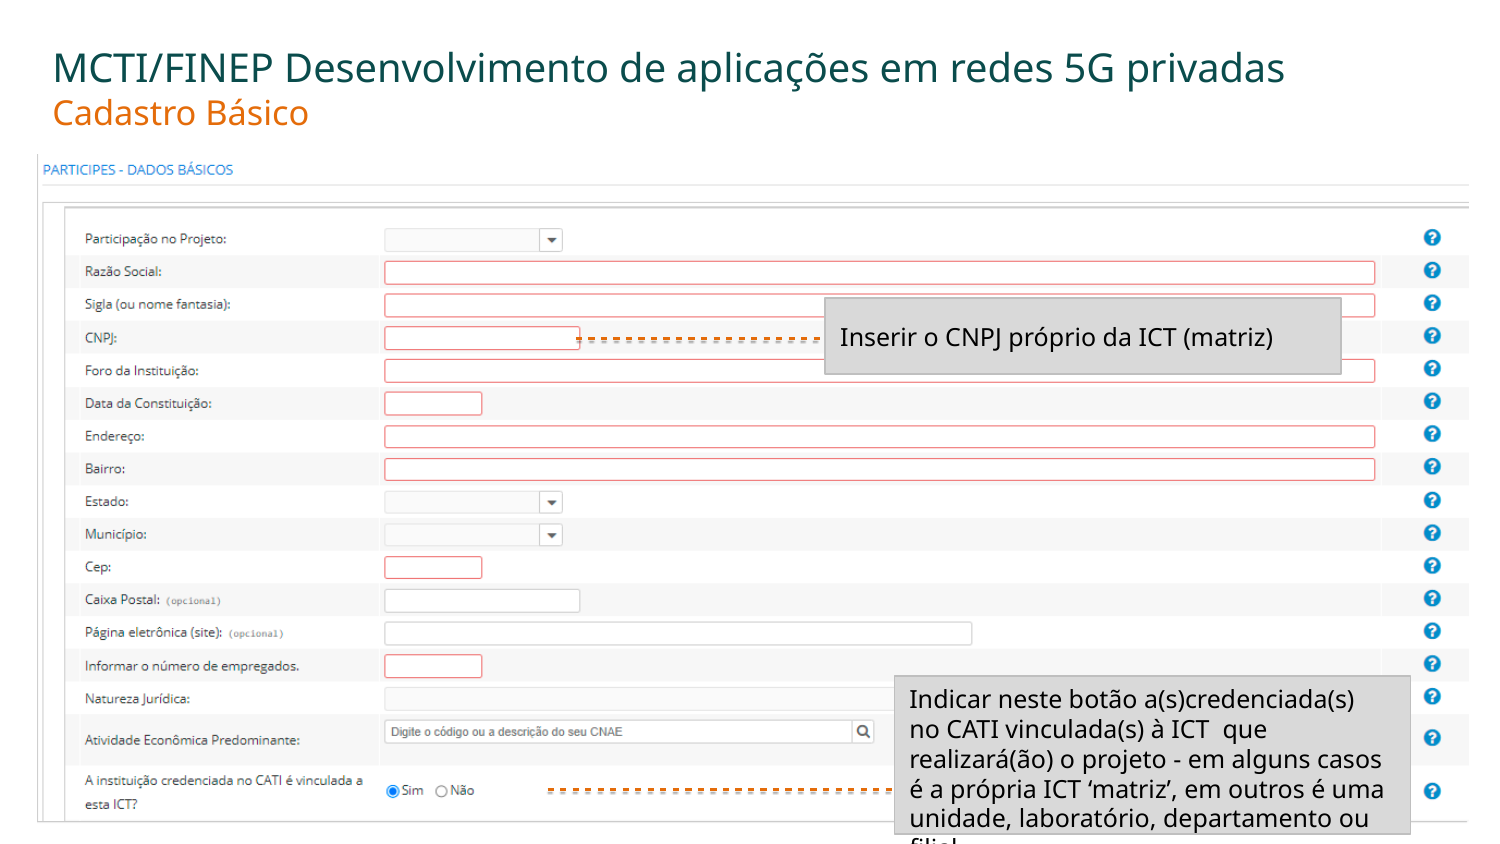

MCTI/FINEP Desenvolvimento de aplicações em redes 5G privadas
Cadastro Básico
Inserir o CNPJ próprio da ICT (matriz)
Indicar neste botão a(s)credenciada(s) no CATI vinculada(s) à ICT que realizará(ão) o projeto - em alguns casos é a própria ICT ‘matriz’, em outros é uma unidade, laboratório, departamento ou filial.